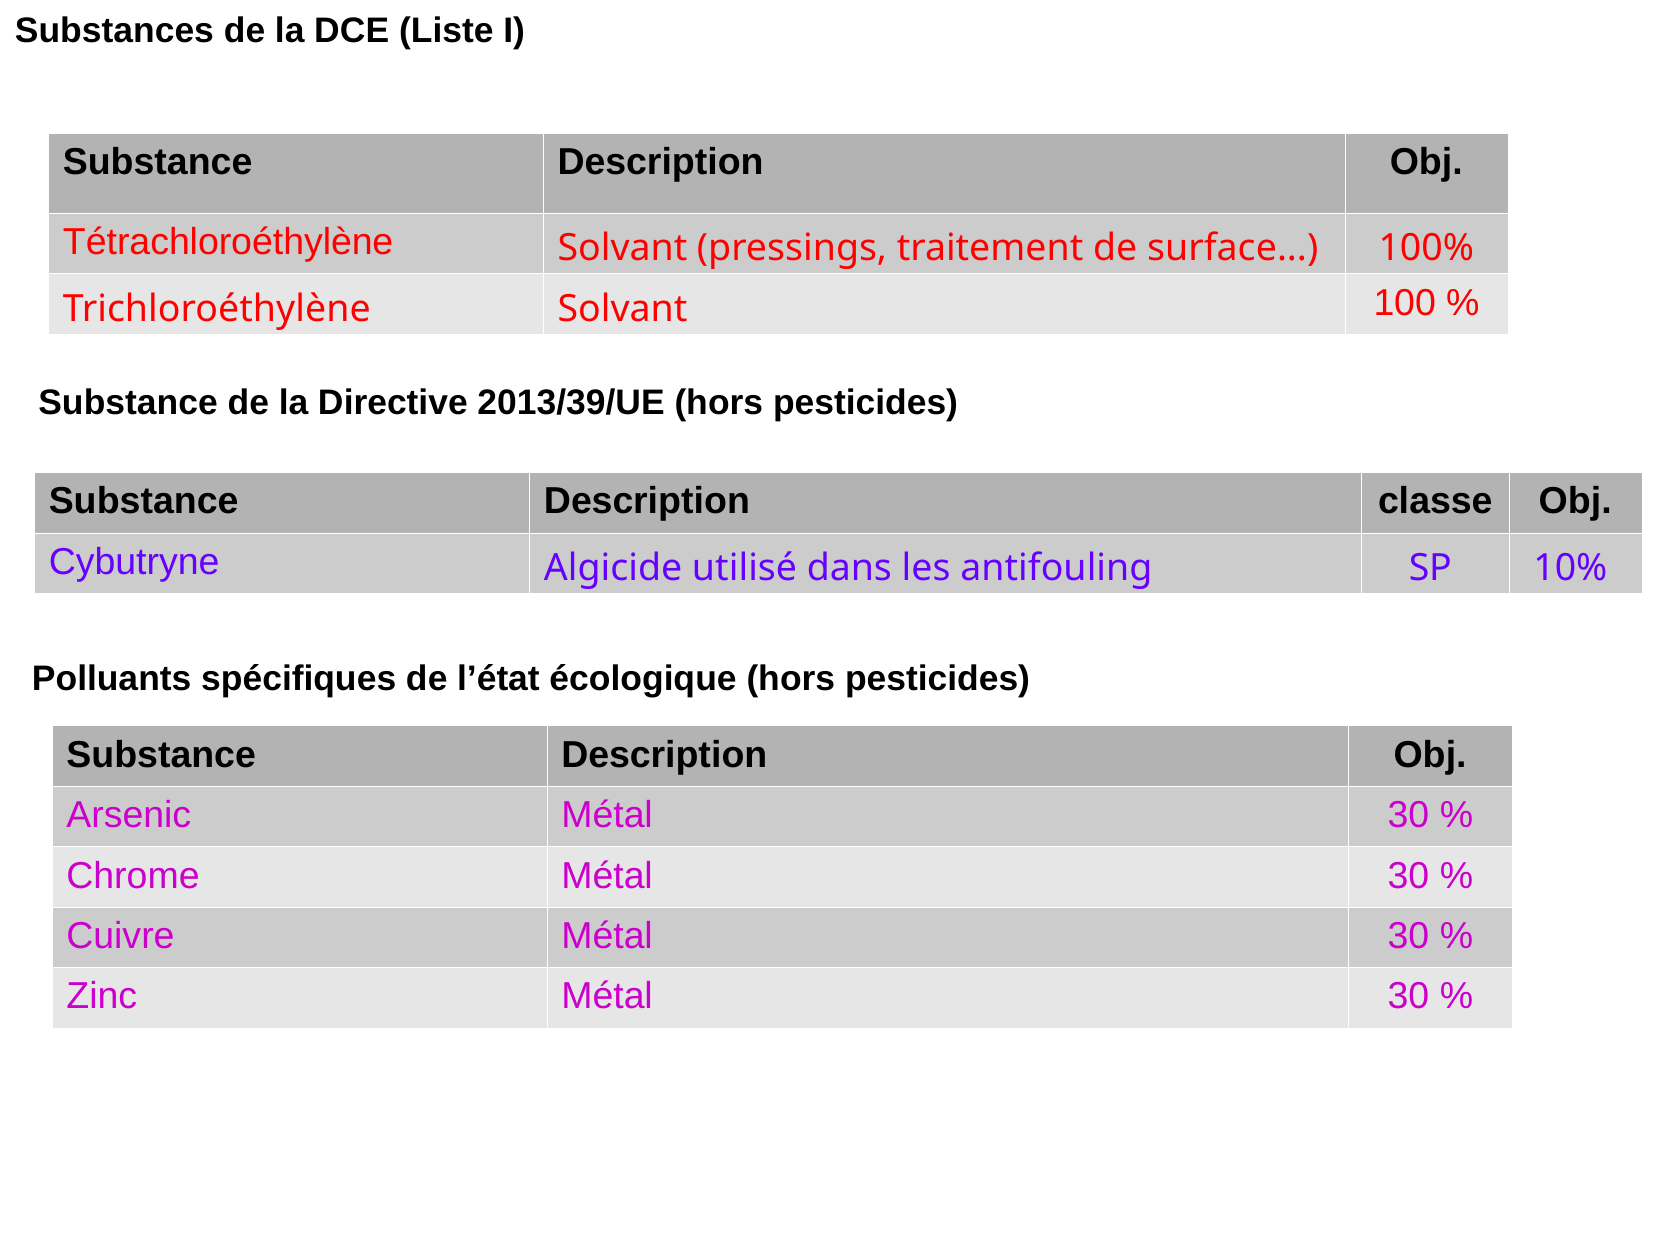

Substances de la DCE (Liste I)
| Substance | Description | Obj. |
| --- | --- | --- |
| Tétrachloroéthylène | Solvant (pressings, traitement de surface...) | 100% |
| Trichloroéthylène | Solvant | 100 % |
Substance de la Directive 2013/39/UE (hors pesticides)
| Substance | Description | classe | Obj. |
| --- | --- | --- | --- |
| Cybutryne | Algicide utilisé dans les antifouling | SP | 10% |
Polluants spécifiques de l’état écologique (hors pesticides)
| Substance | Description | Obj. |
| --- | --- | --- |
| Arsenic | Métal | 30 % |
| Chrome | Métal | 30 % |
| Cuivre | Métal | 30 % |
| Zinc | Métal | 30 % |